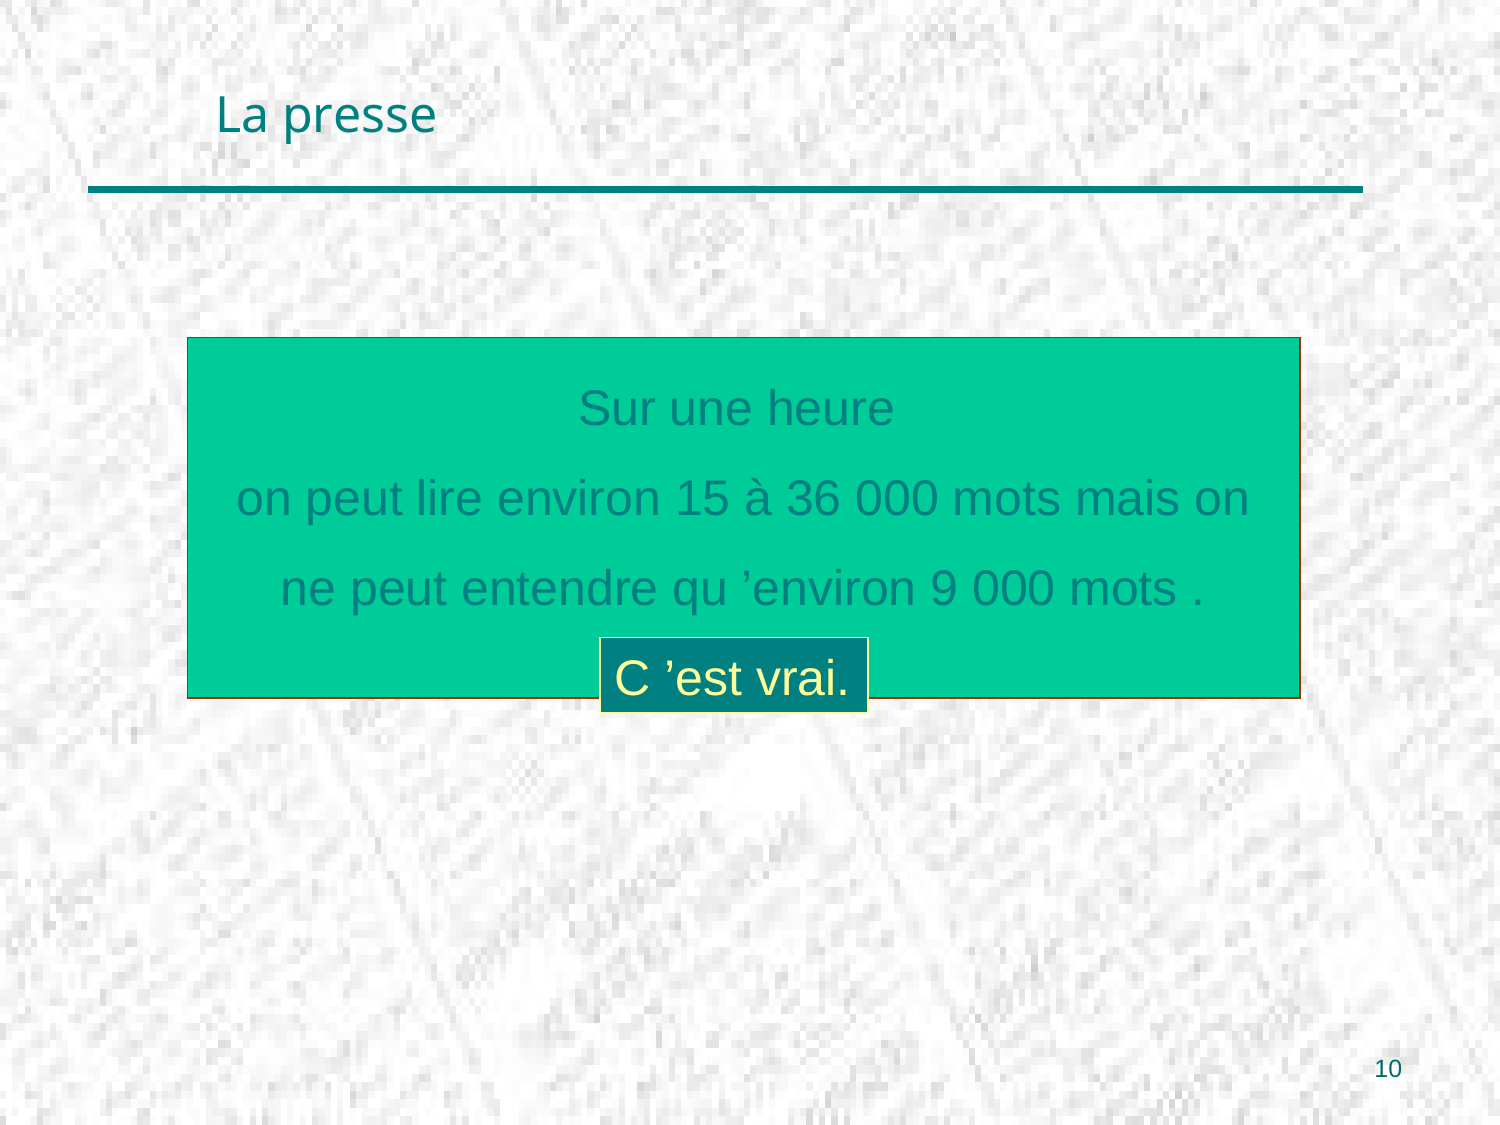

La presse
Sur une heure
on peut lire environ 15 à 36 000 mots mais on ne peut entendre qu ’environ 9 000 mots .
Vrai / Faux ?
C ’est vrai.
10